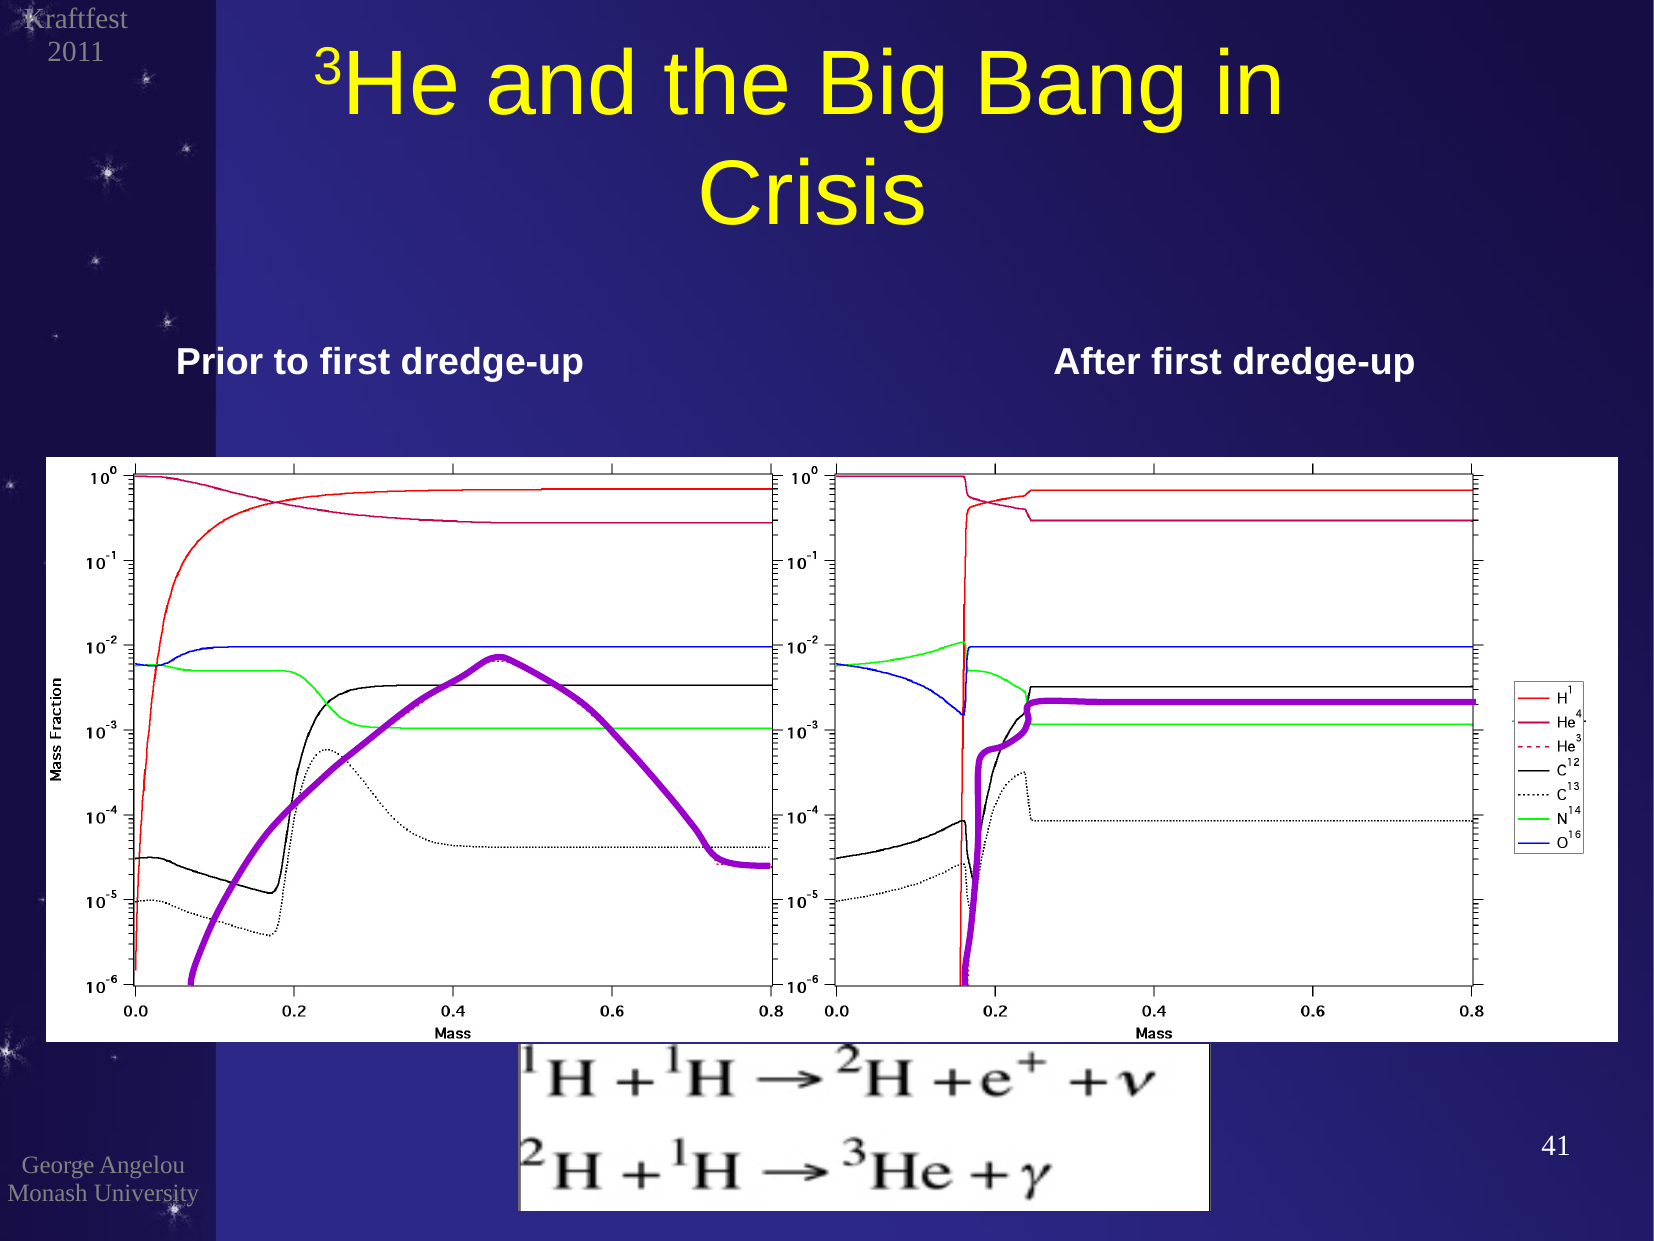

3He and the Big Bang in
 Crisis
Prior to first dredge-up After first dredge-up
41